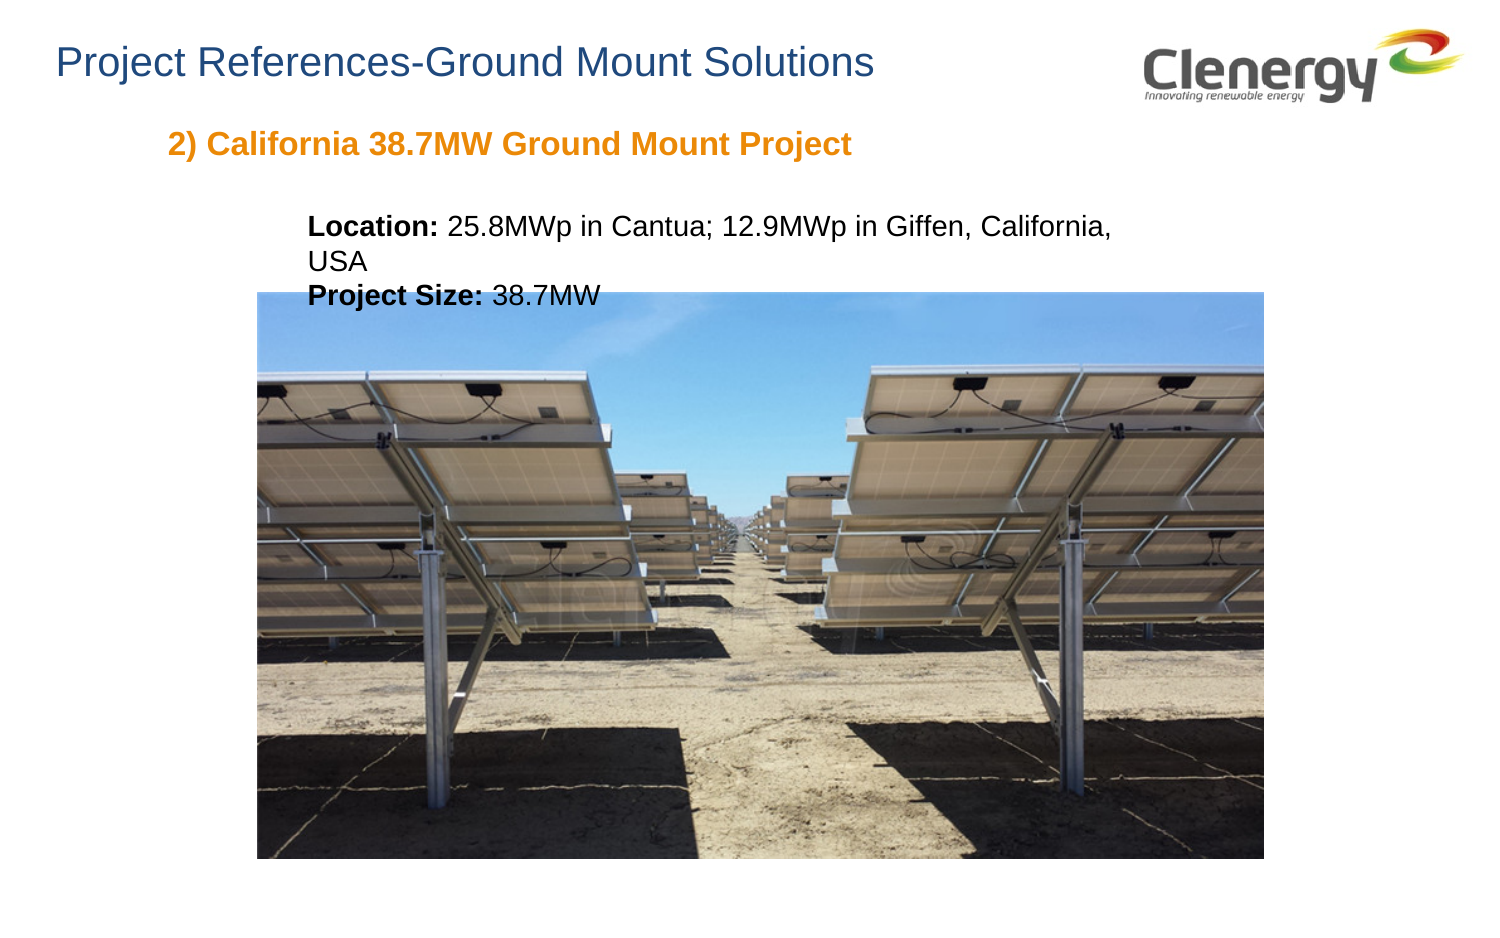

Project References-Ground Mount Solutions
# 2) California 38.7MW Ground Mount Project
Location: 25.8MWp in Cantua; 12.9MWp in Giffen, California, USA
Project Size: 38.7MW